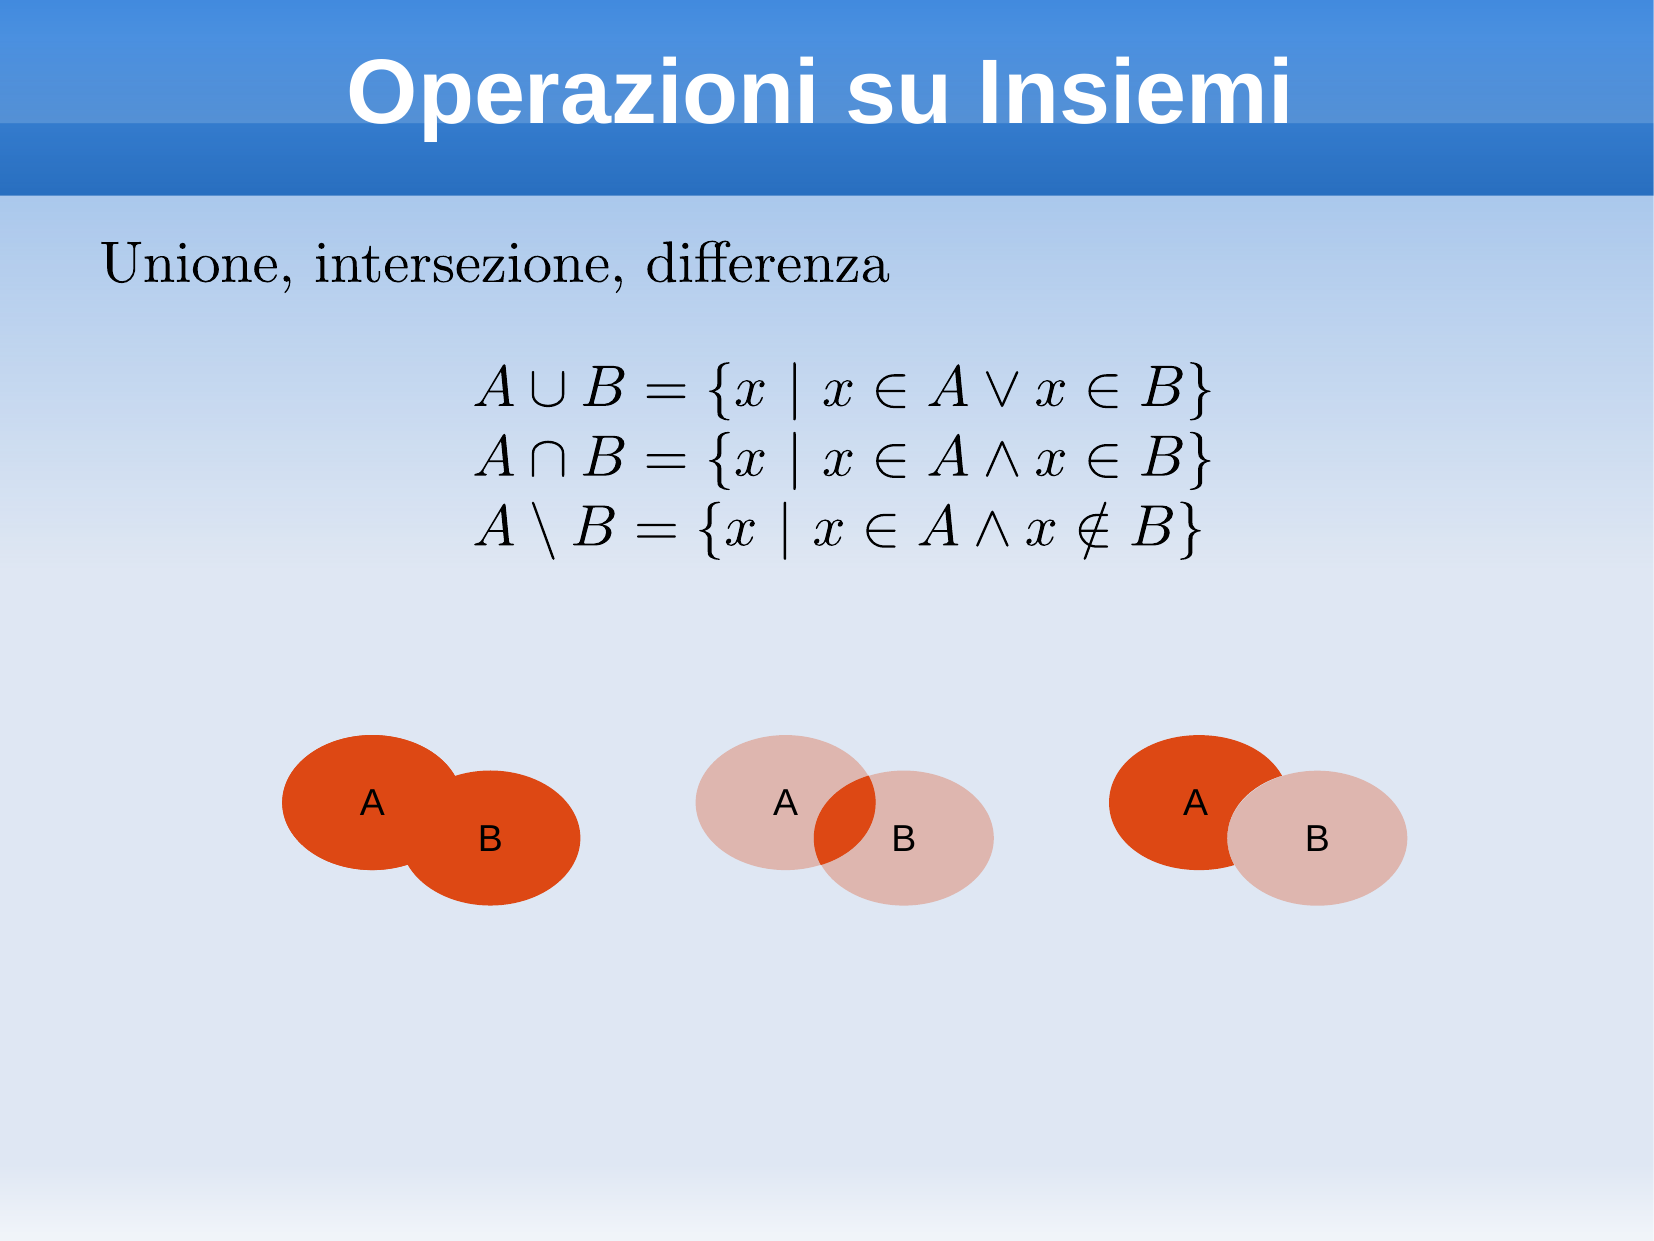

# Operazioni su Insiemi
A
A
A
A
B
B
B